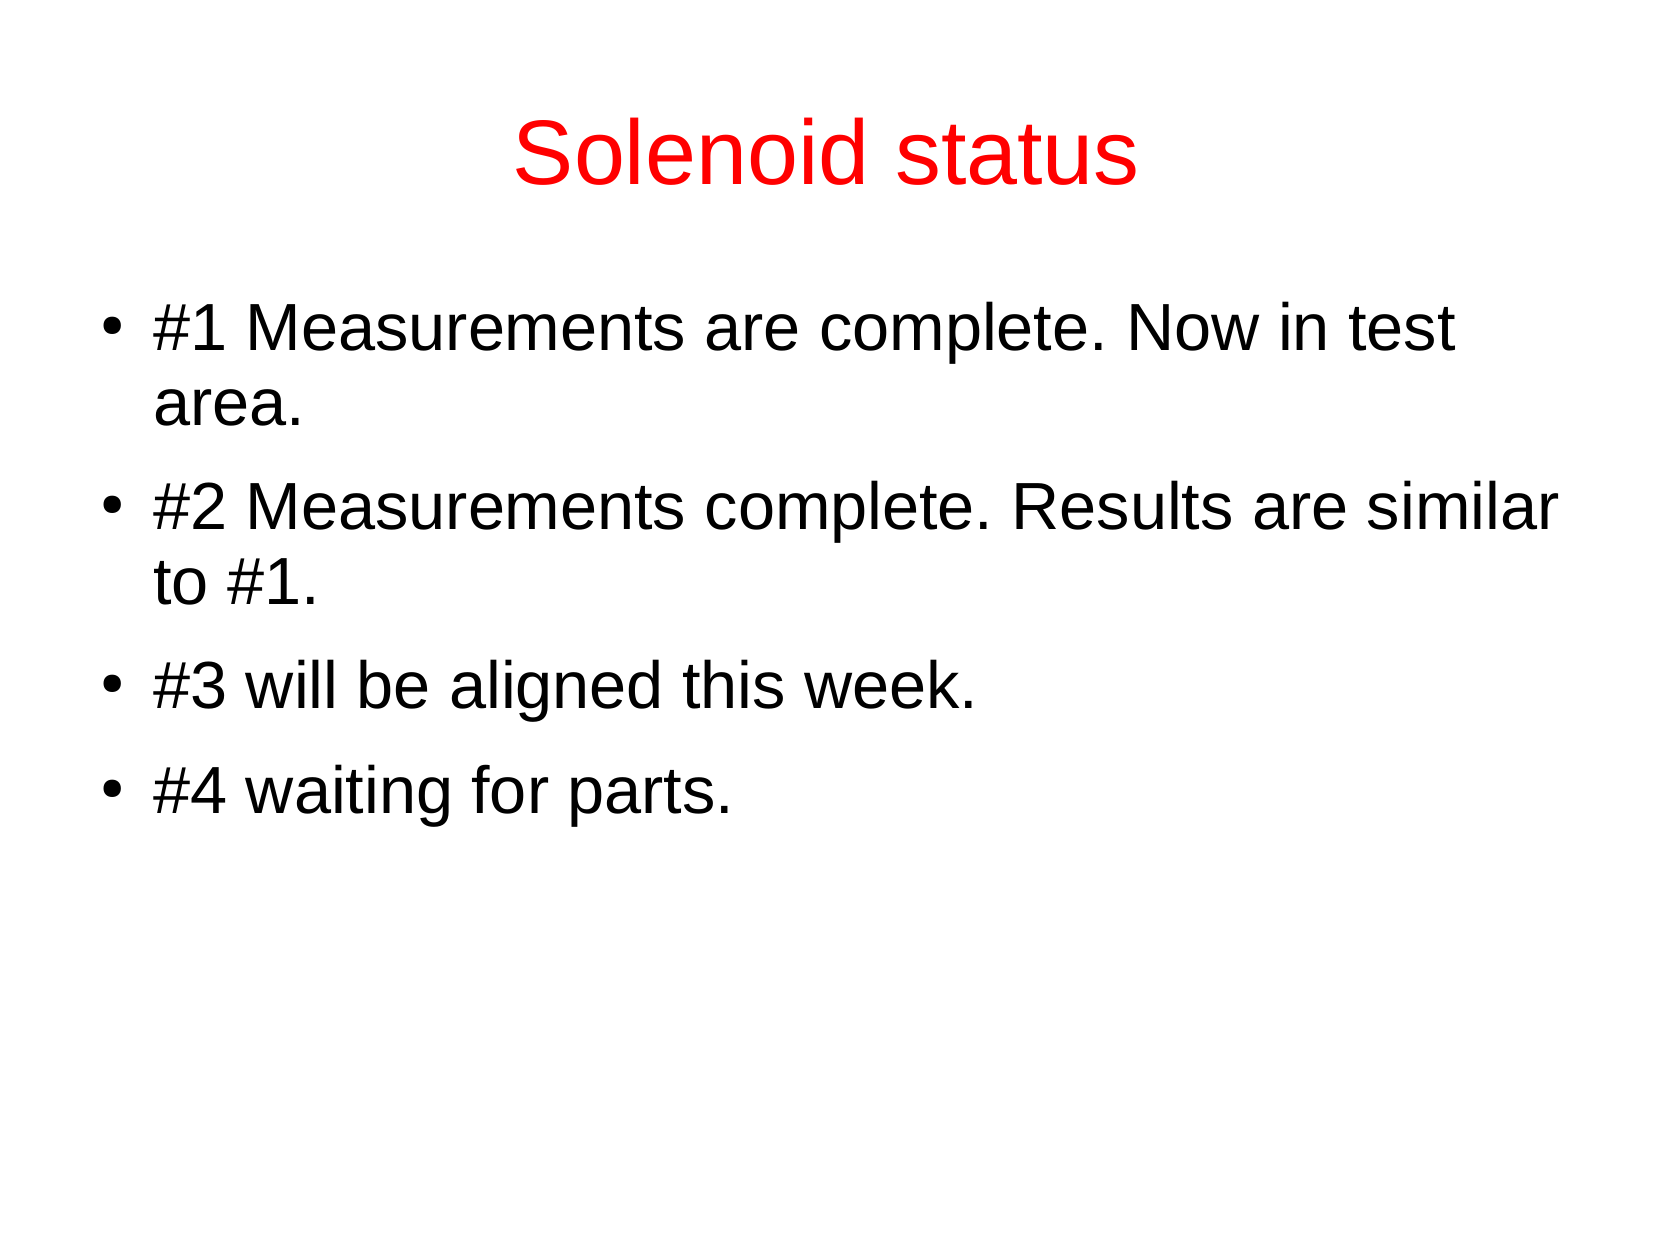

# Solenoid status
#1 Measurements are complete. Now in test area.
#2 Measurements complete. Results are similar to #1.
#3 will be aligned this week.
#4 waiting for parts.